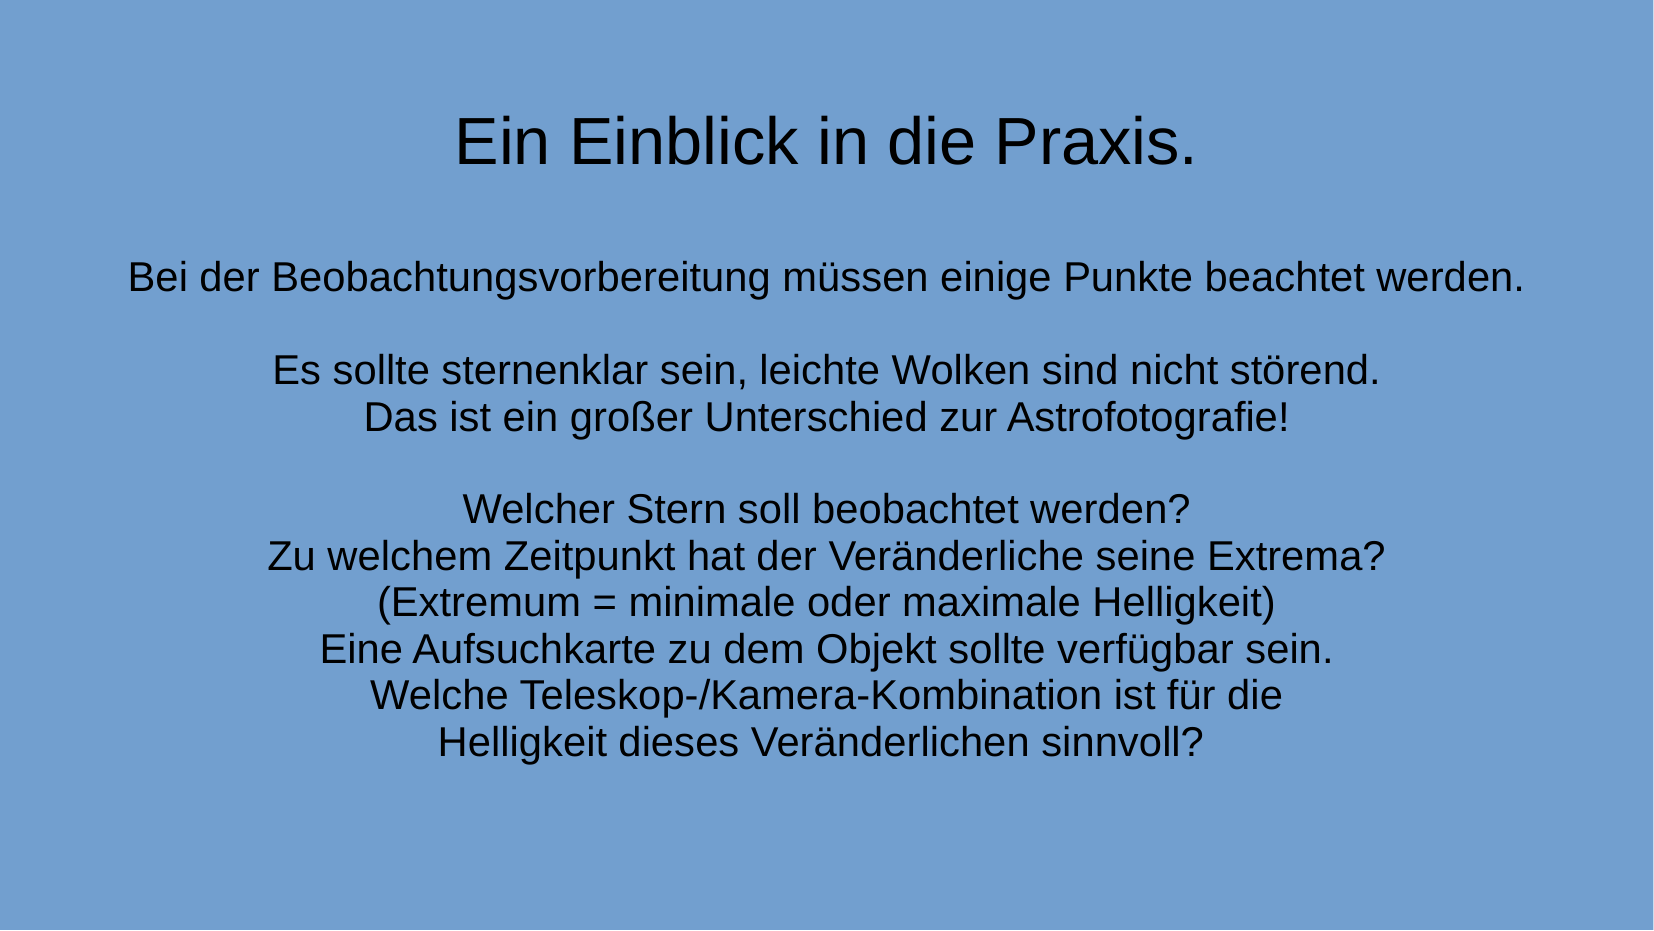

Ein Einblick in die Praxis.
Bei der Beobachtungsvorbereitung müssen einige Punkte beachtet werden.
Es sollte sternenklar sein, leichte Wolken sind nicht störend.
Das ist ein großer Unterschied zur Astrofotografie!
Welcher Stern soll beobachtet werden?
Zu welchem Zeitpunkt hat der Veränderliche seine Extrema?
(Extremum = minimale oder maximale Helligkeit)
Eine Aufsuchkarte zu dem Objekt sollte verfügbar sein.
Welche Teleskop-/Kamera-Kombination ist für die
Helligkeit dieses Veränderlichen sinnvoll?